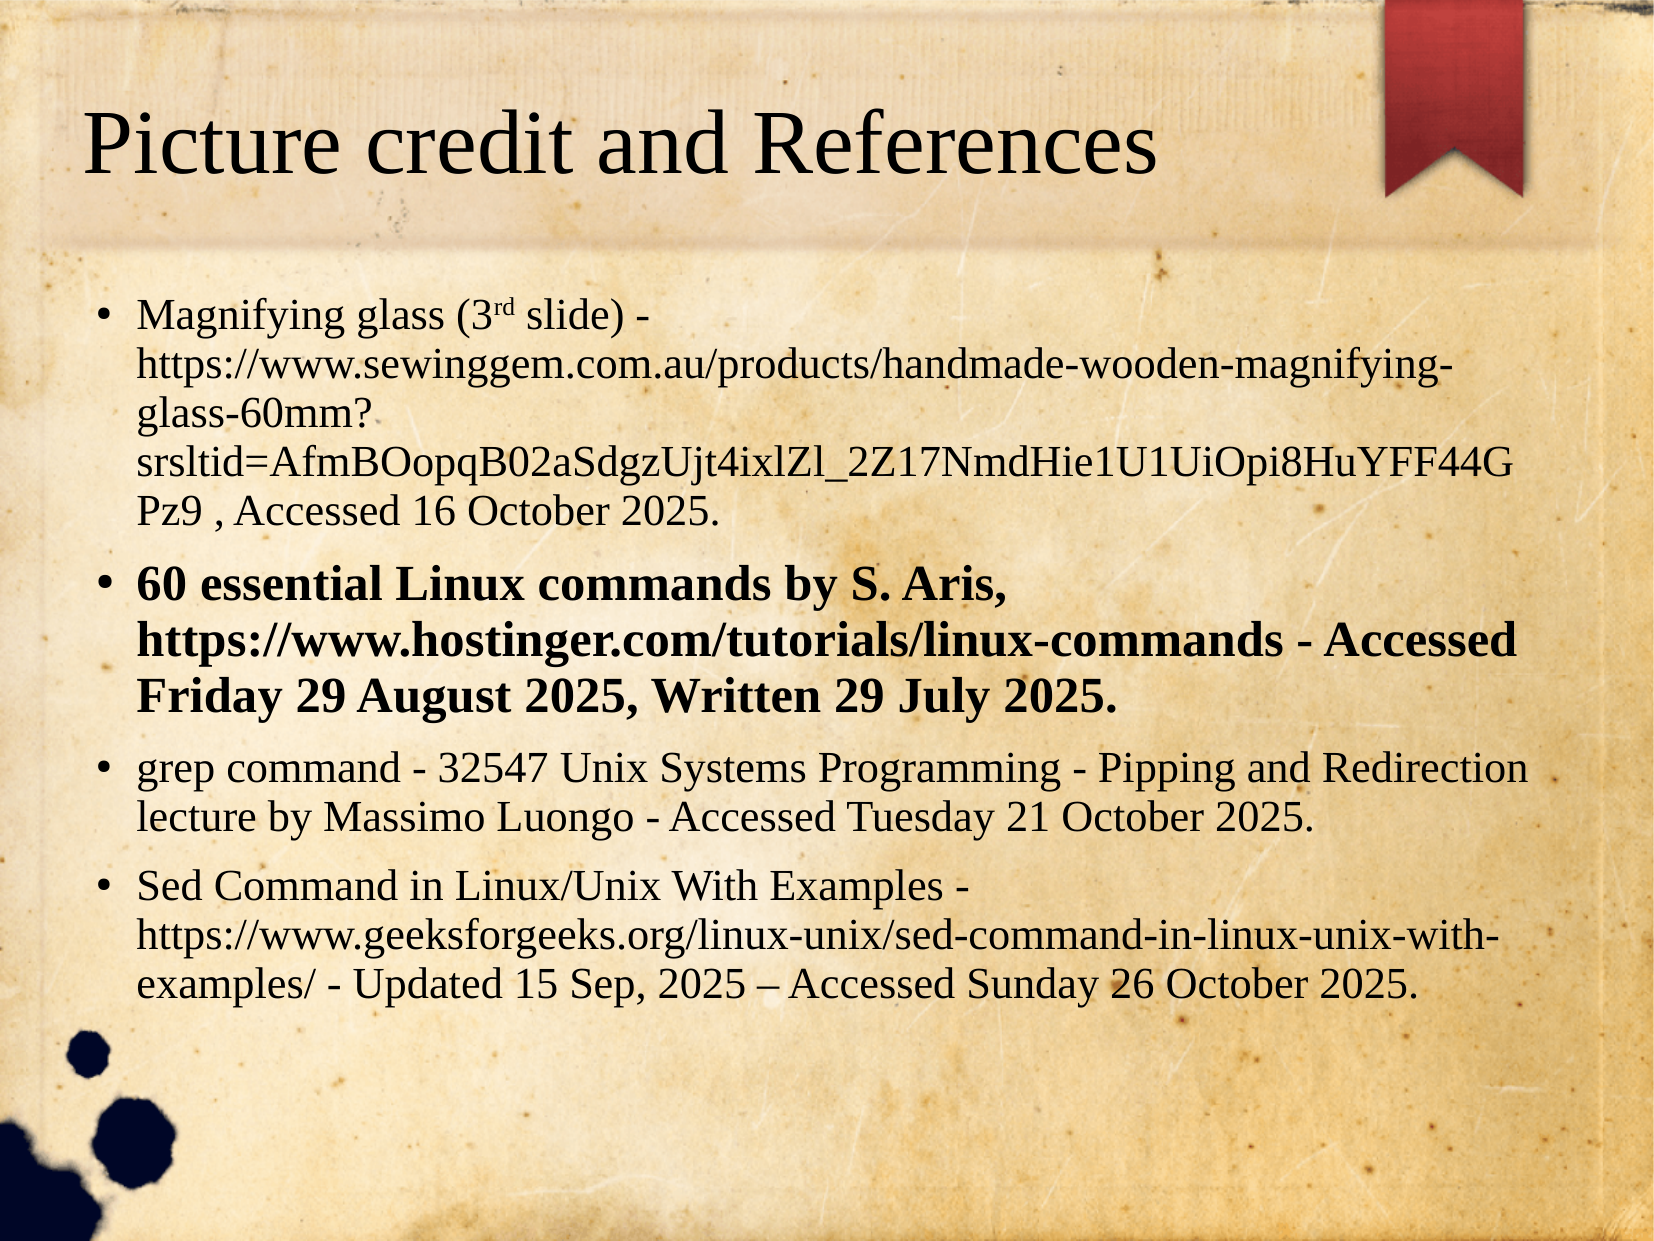

# Picture credit and References
Magnifying glass (3rd slide) - https://www.sewinggem.com.au/products/handmade-wooden-magnifying-glass-60mm?srsltid=AfmBOopqB02aSdgzUjt4ixlZl_2Z17NmdHie1U1UiOpi8HuYFF44GPz9 , Accessed 16 October 2025.
60 essential Linux commands by S. Aris, https://www.hostinger.com/tutorials/linux-commands - Accessed Friday 29 August 2025, Written 29 July 2025.
grep command - 32547 Unix Systems Programming - Pipping and Redirection lecture by Massimo Luongo - Accessed Tuesday 21 October 2025.
Sed Command in Linux/Unix With Examples - https://www.geeksforgeeks.org/linux-unix/sed-command-in-linux-unix-with-examples/ - Updated 15 Sep, 2025 – Accessed Sunday 26 October 2025.